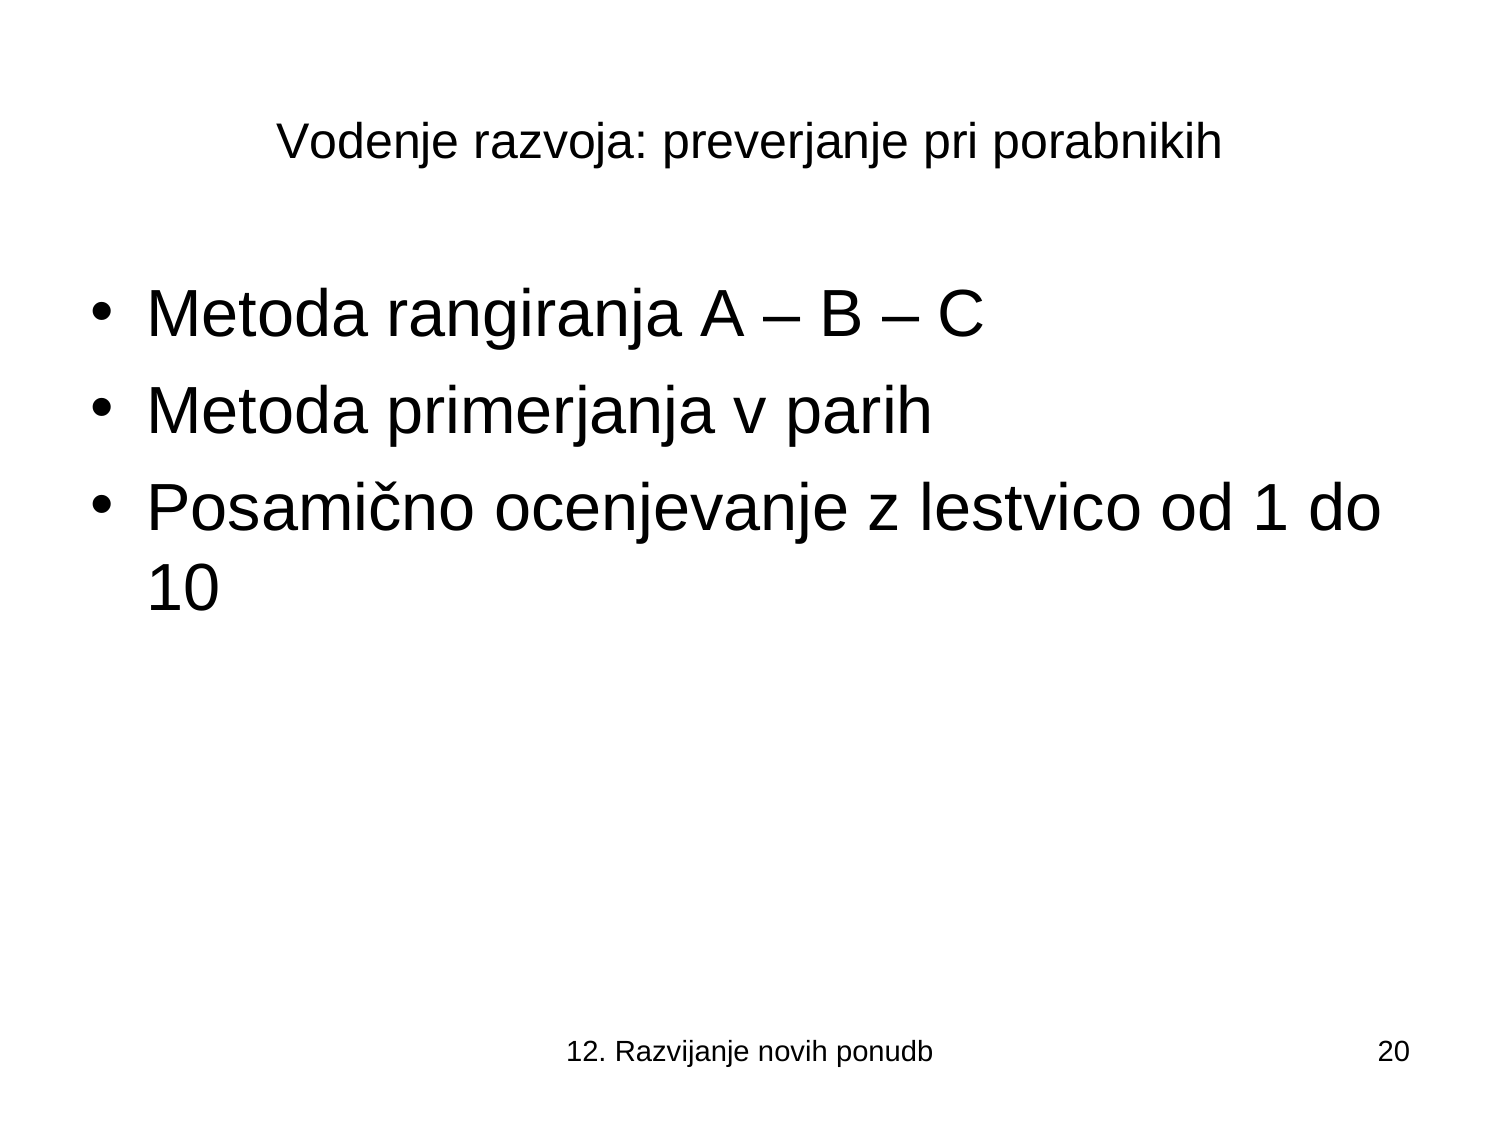

# Vodenje razvoja: preverjanje pri porabnikih
Metoda rangiranja A – B – C
Metoda primerjanja v parih
Posamično ocenjevanje z lestvico od 1 do 10
12. Razvijanje novih ponudb